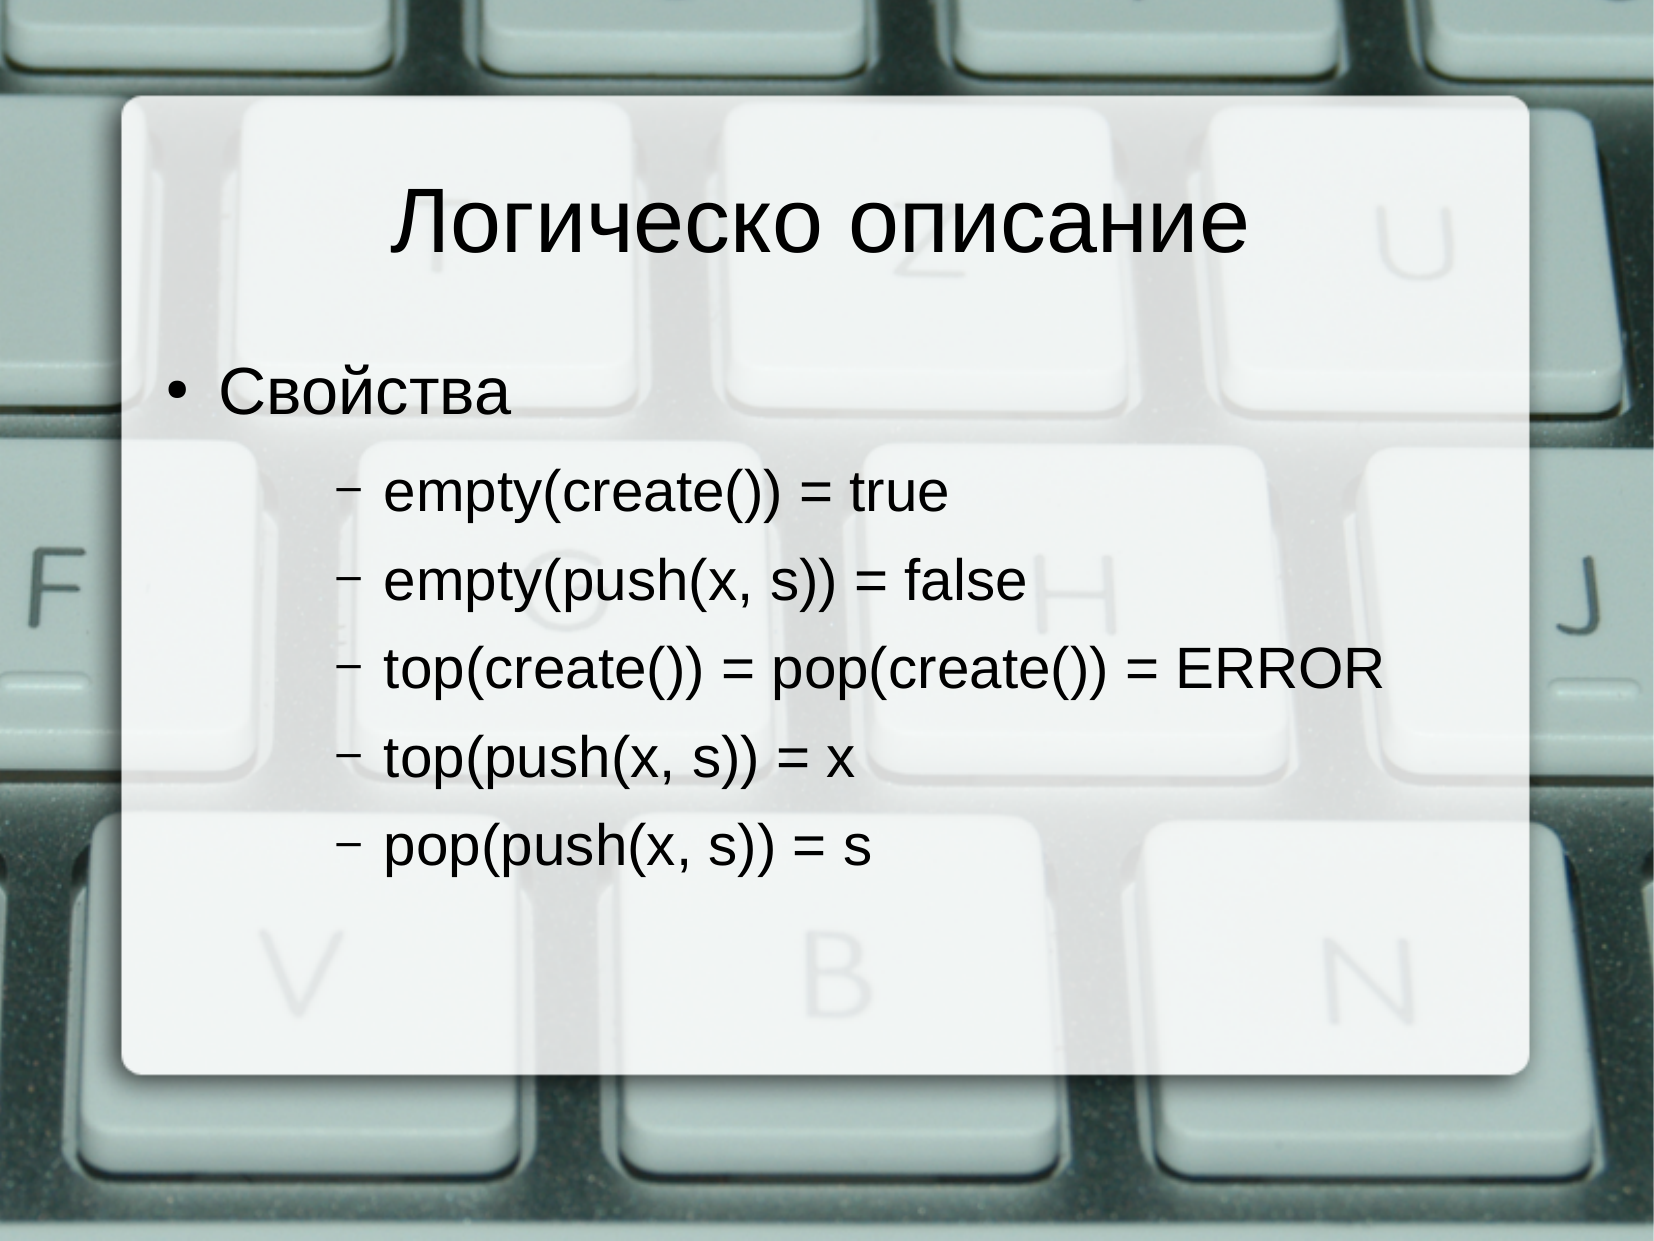

# Логическо описание
Свойства
empty(create()) = true
empty(push(x, s)) = false
top(create()) = pop(create()) = ERROR
top(push(x, s)) = x
pop(push(x, s)) = s